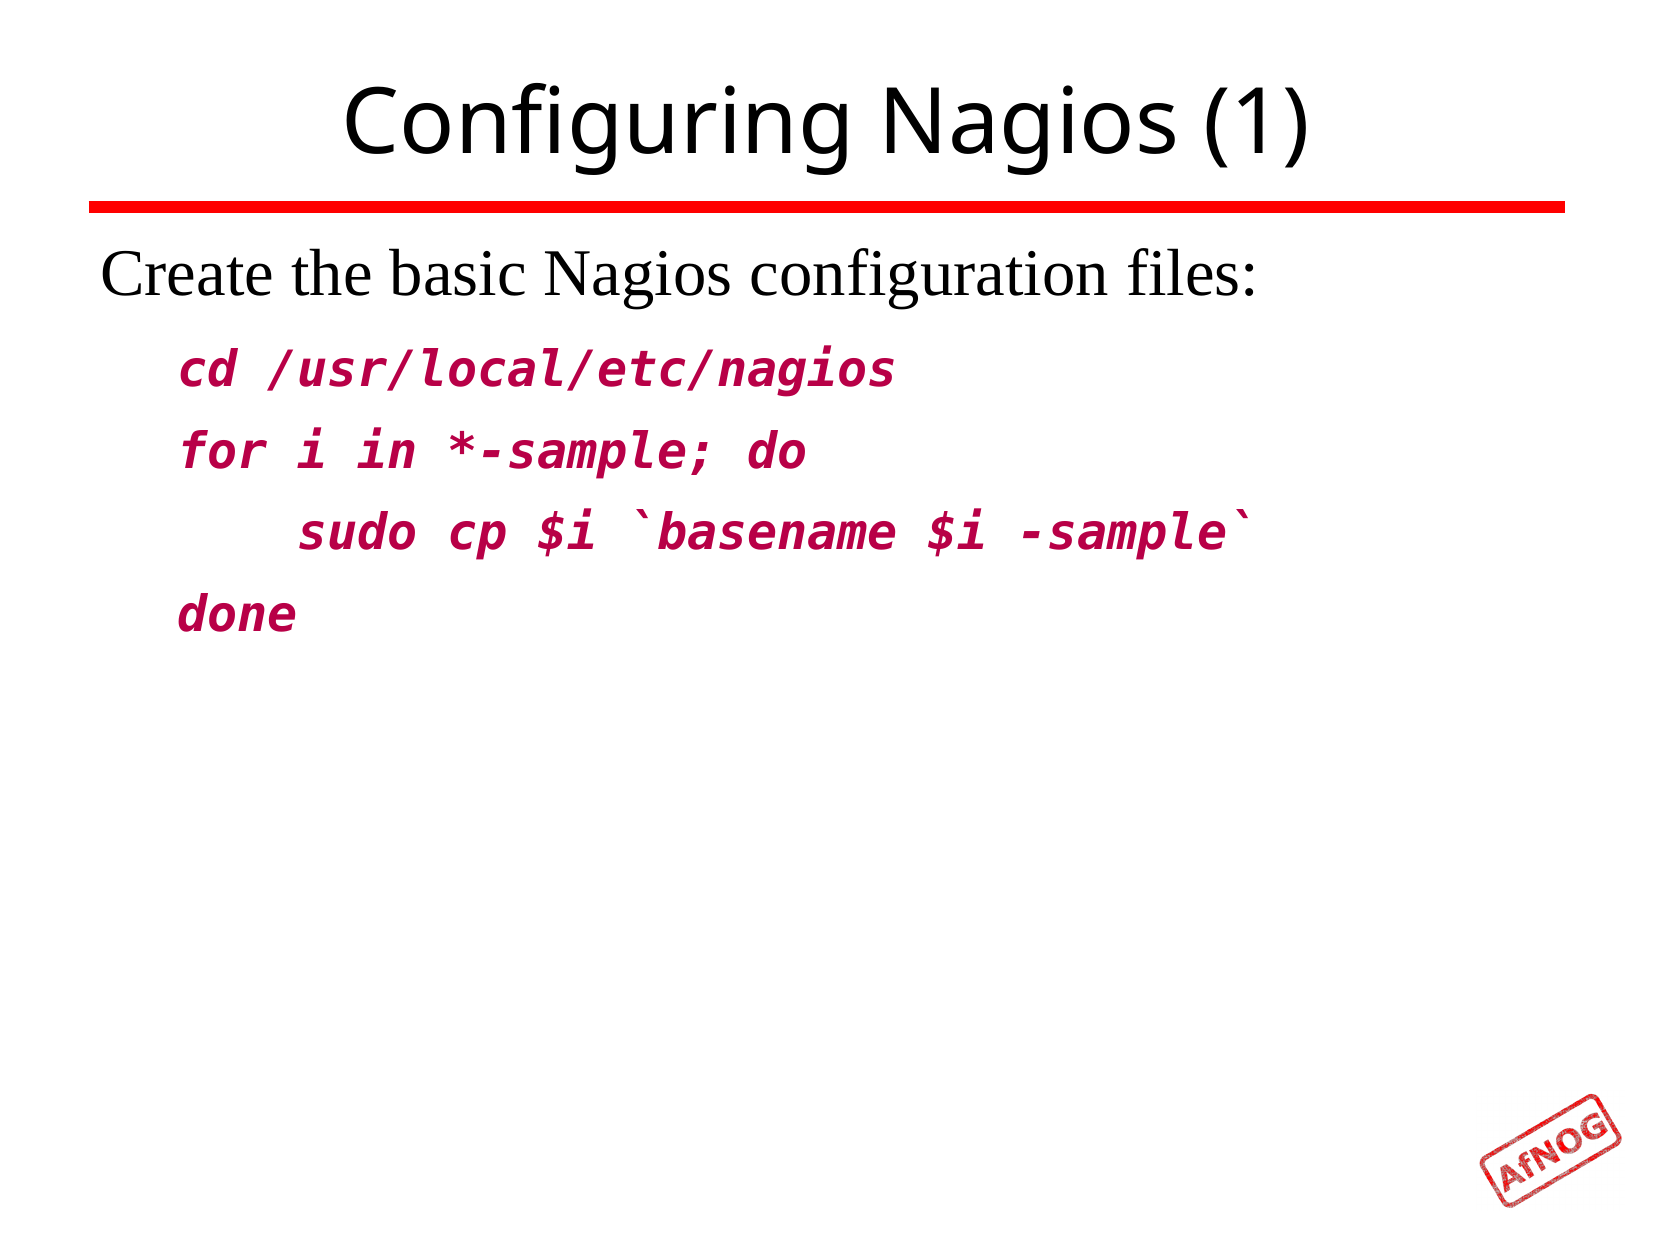

# Configuring Nagios (1)
Create the basic Nagios configuration files:
cd /usr/local/etc/nagios
for i in *-sample; do
 sudo cp $i `basename $i -sample`
done